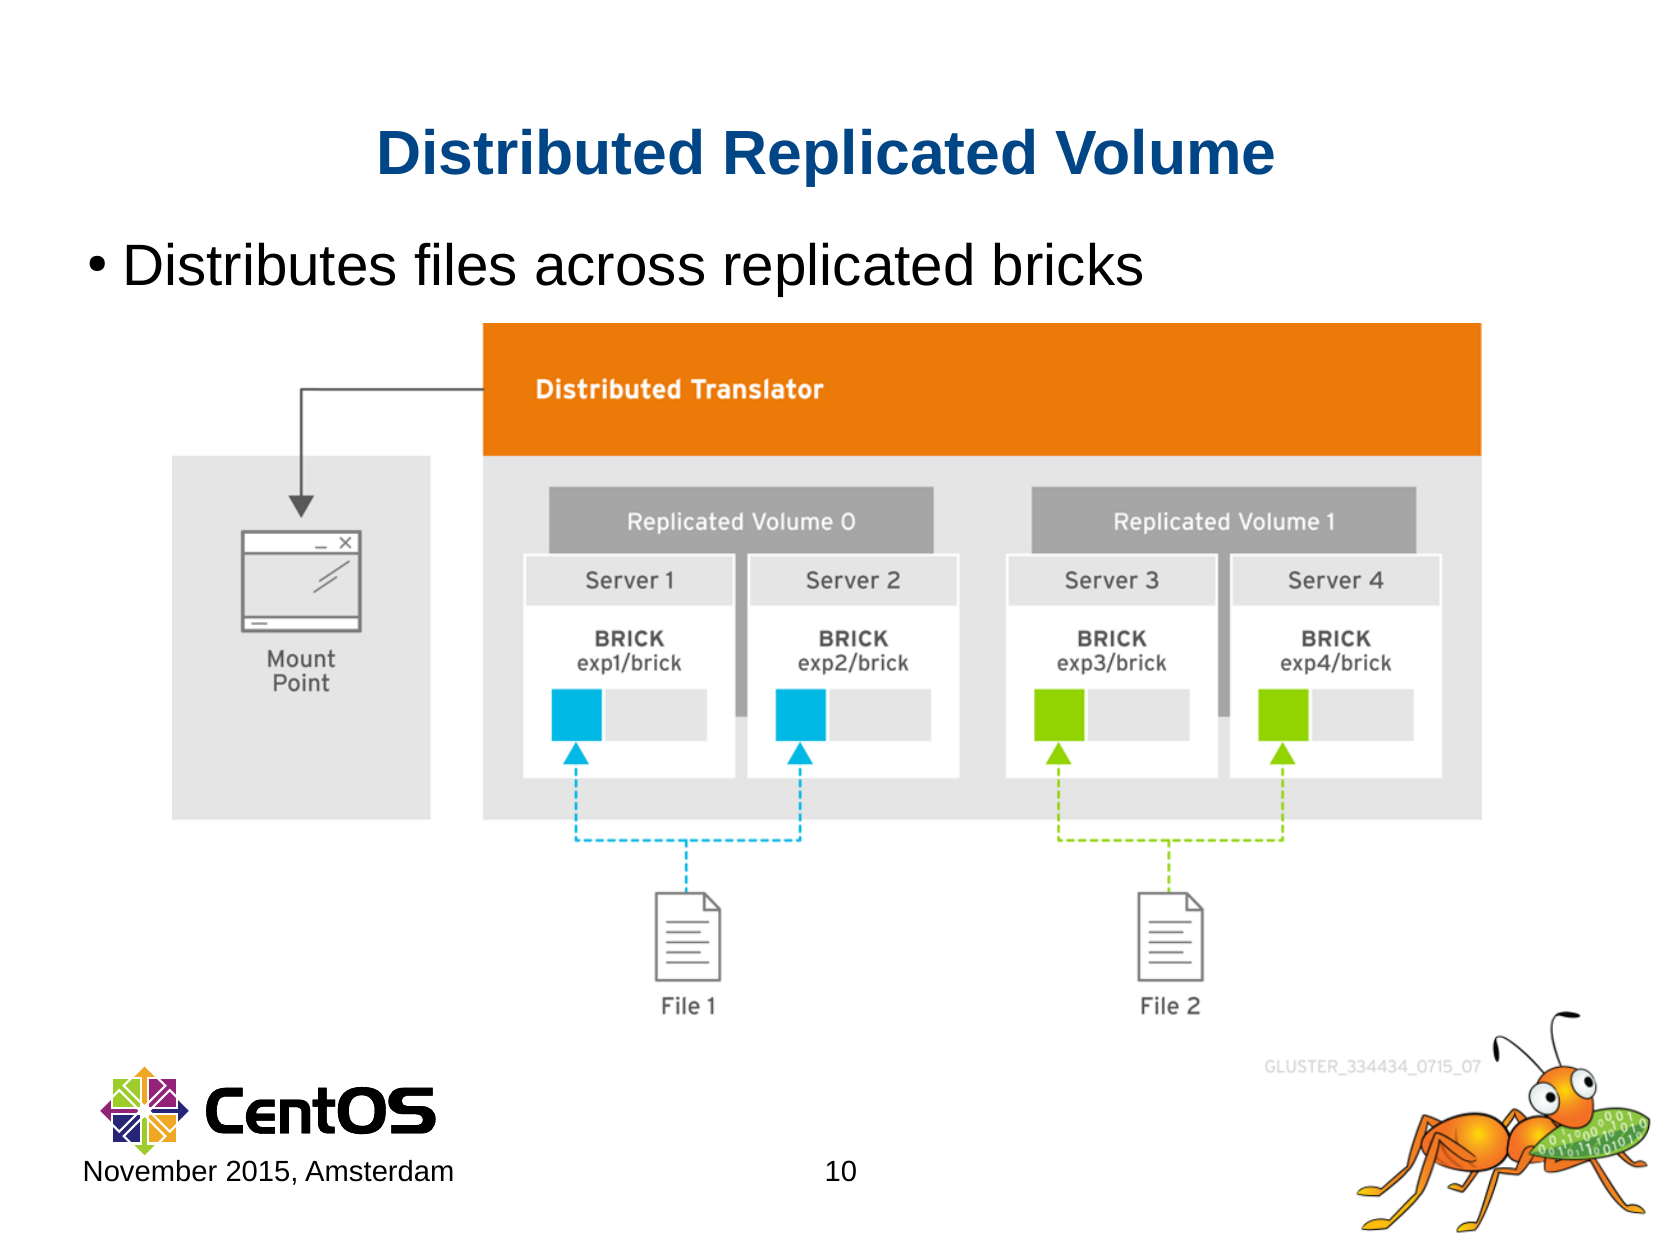

Distributed Replicated Volume
# Distributes files across replicated bricks
CentOS Meetup, November 2015, Amsterdam
10